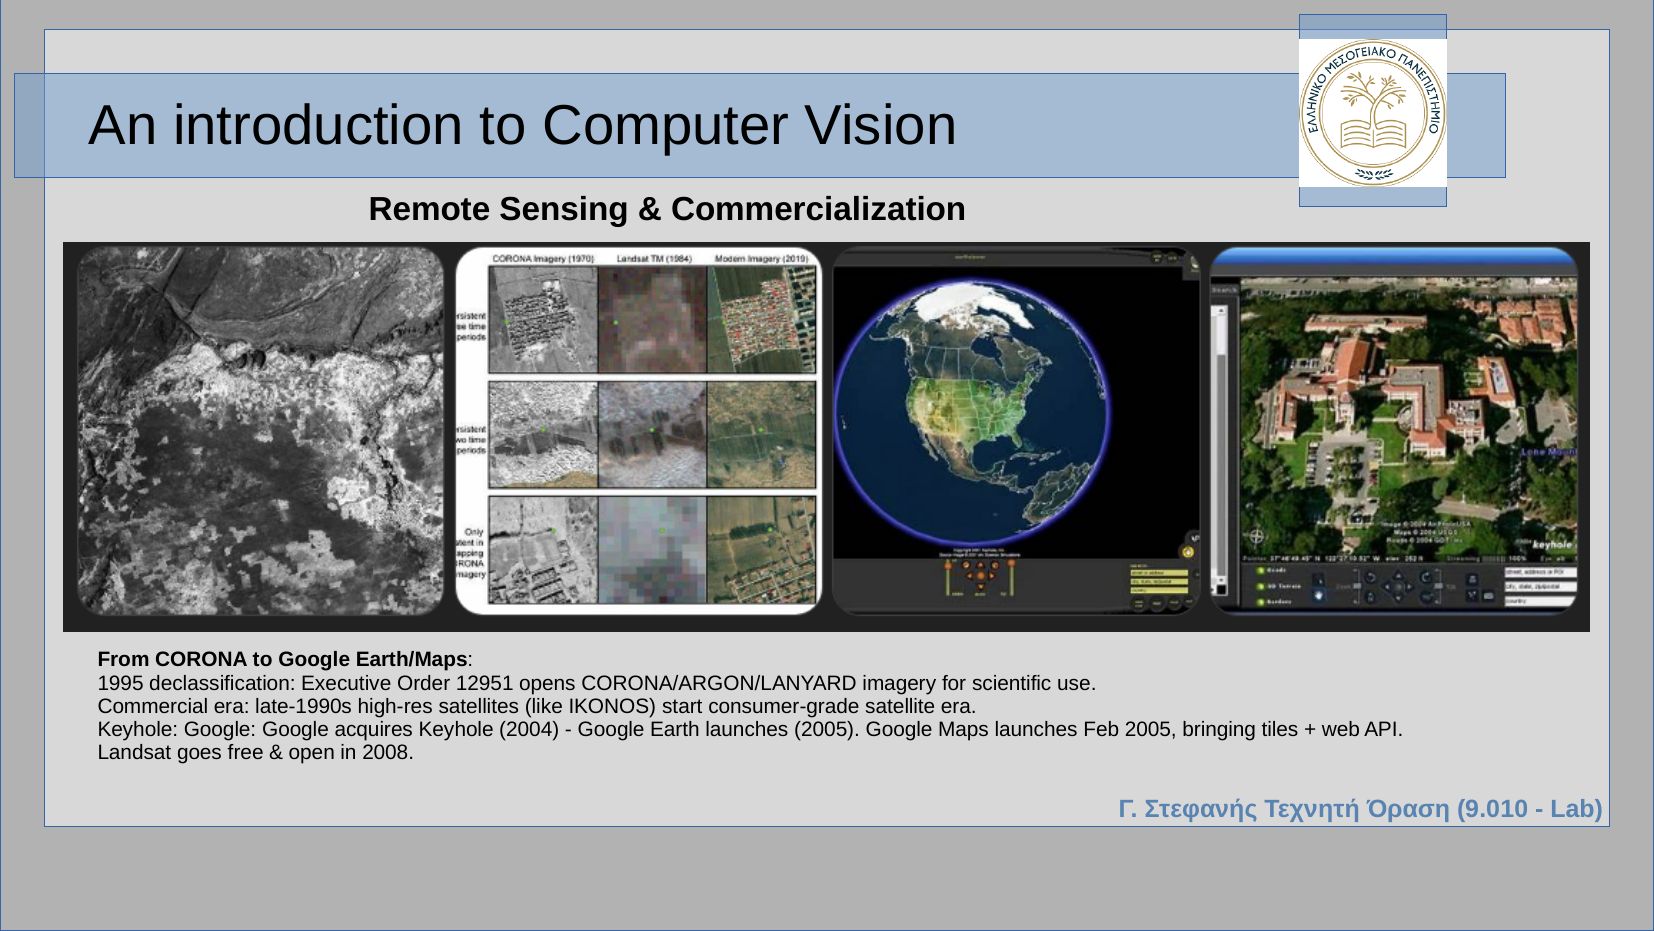

# An introduction to Computer Vision
Remote Sensing & Commercialization
From CORONA to Google Earth/Maps:
1995 declassification: Executive Order 12951 opens CORONA/ARGON/LANYARD imagery for scientific use.
Commercial era: late-1990s high-res satellites (like IKONOS) start consumer-grade satellite era.
Keyhole: Google: Google acquires Keyhole (2004) - Google Earth launches (2005). Google Maps launches Feb 2005, bringing tiles + web API.
Landsat goes free & open in 2008.
Γ. Στεφανής Τεχνητή Όραση (9.010 - Lab)